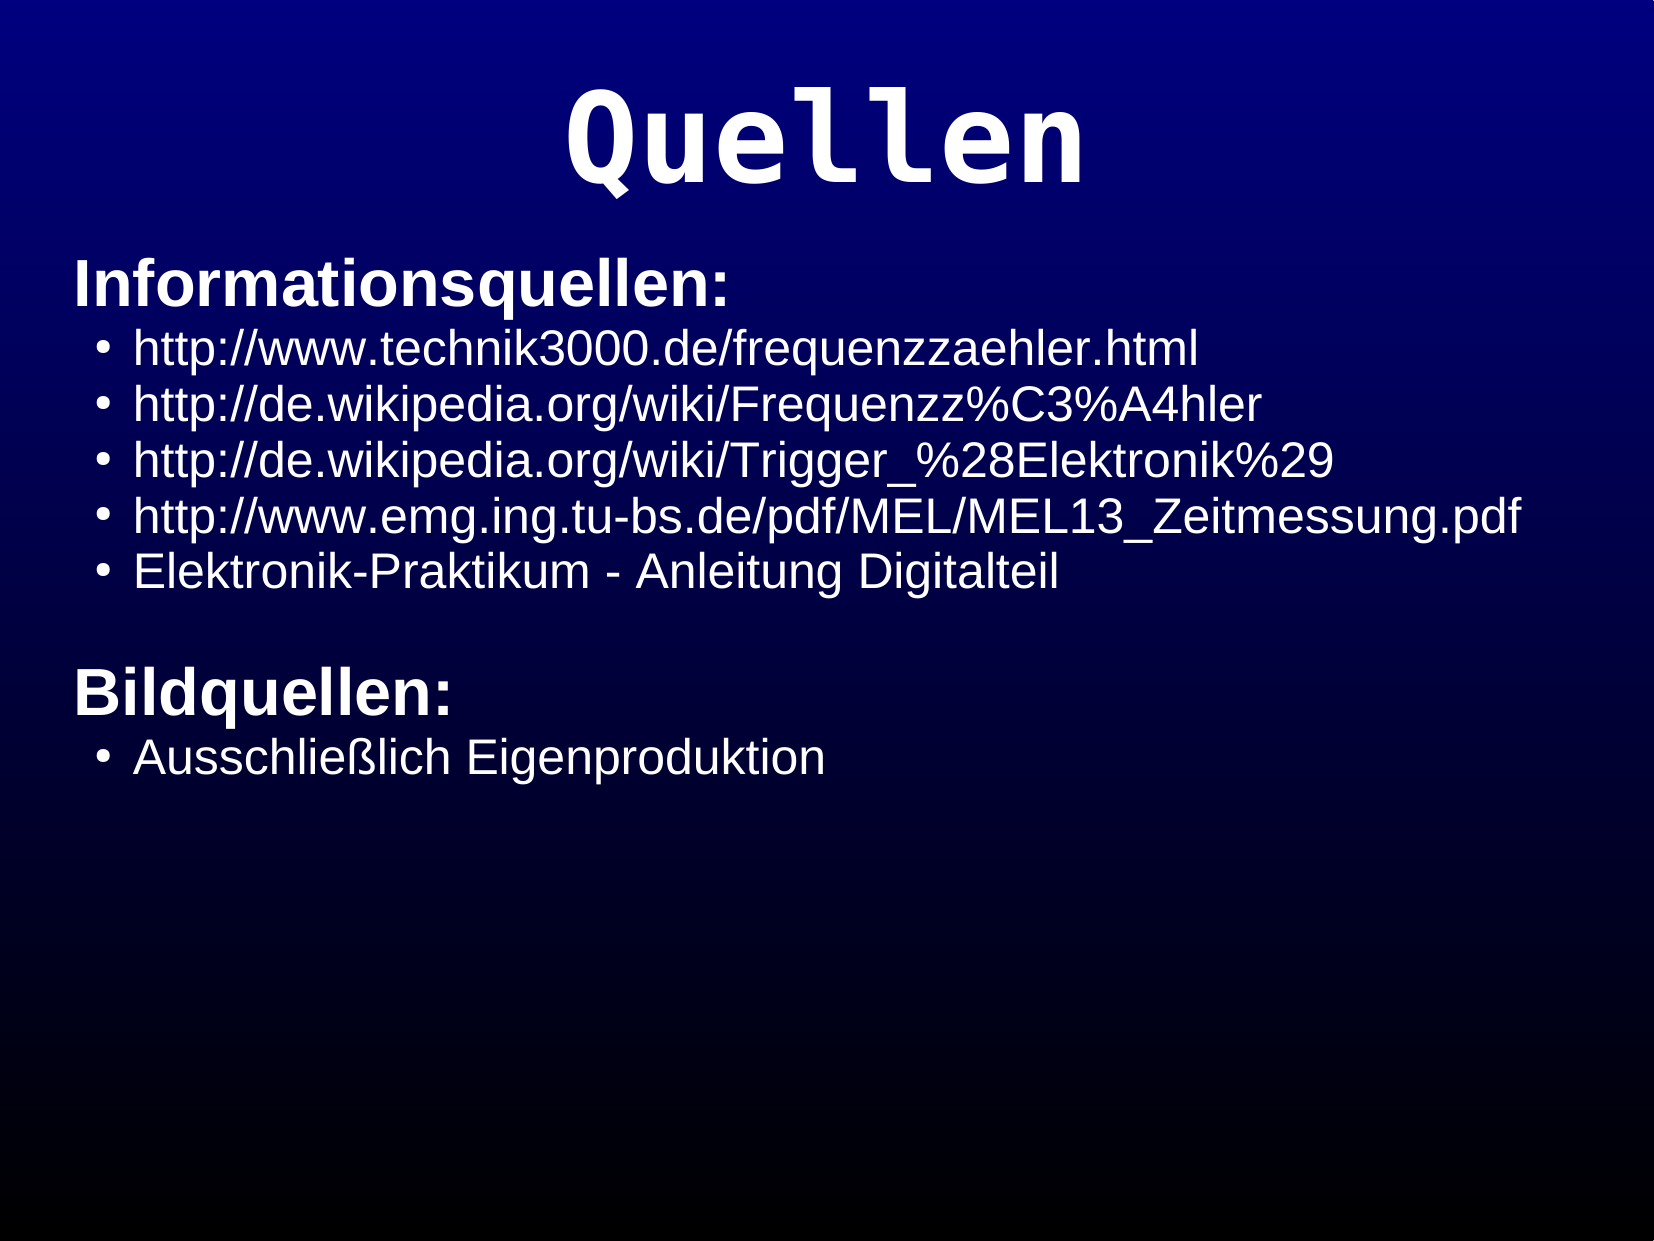

Quellen
Informationsquellen:
http://www.technik3000.de/frequenzzaehler.html
http://de.wikipedia.org/wiki/Frequenzz%C3%A4hler
http://de.wikipedia.org/wiki/Trigger_%28Elektronik%29
http://www.emg.ing.tu-bs.de/pdf/MEL/MEL13_Zeitmessung.pdf
Elektronik-Praktikum - Anleitung Digitalteil
Bildquellen:
Ausschließlich Eigenproduktion